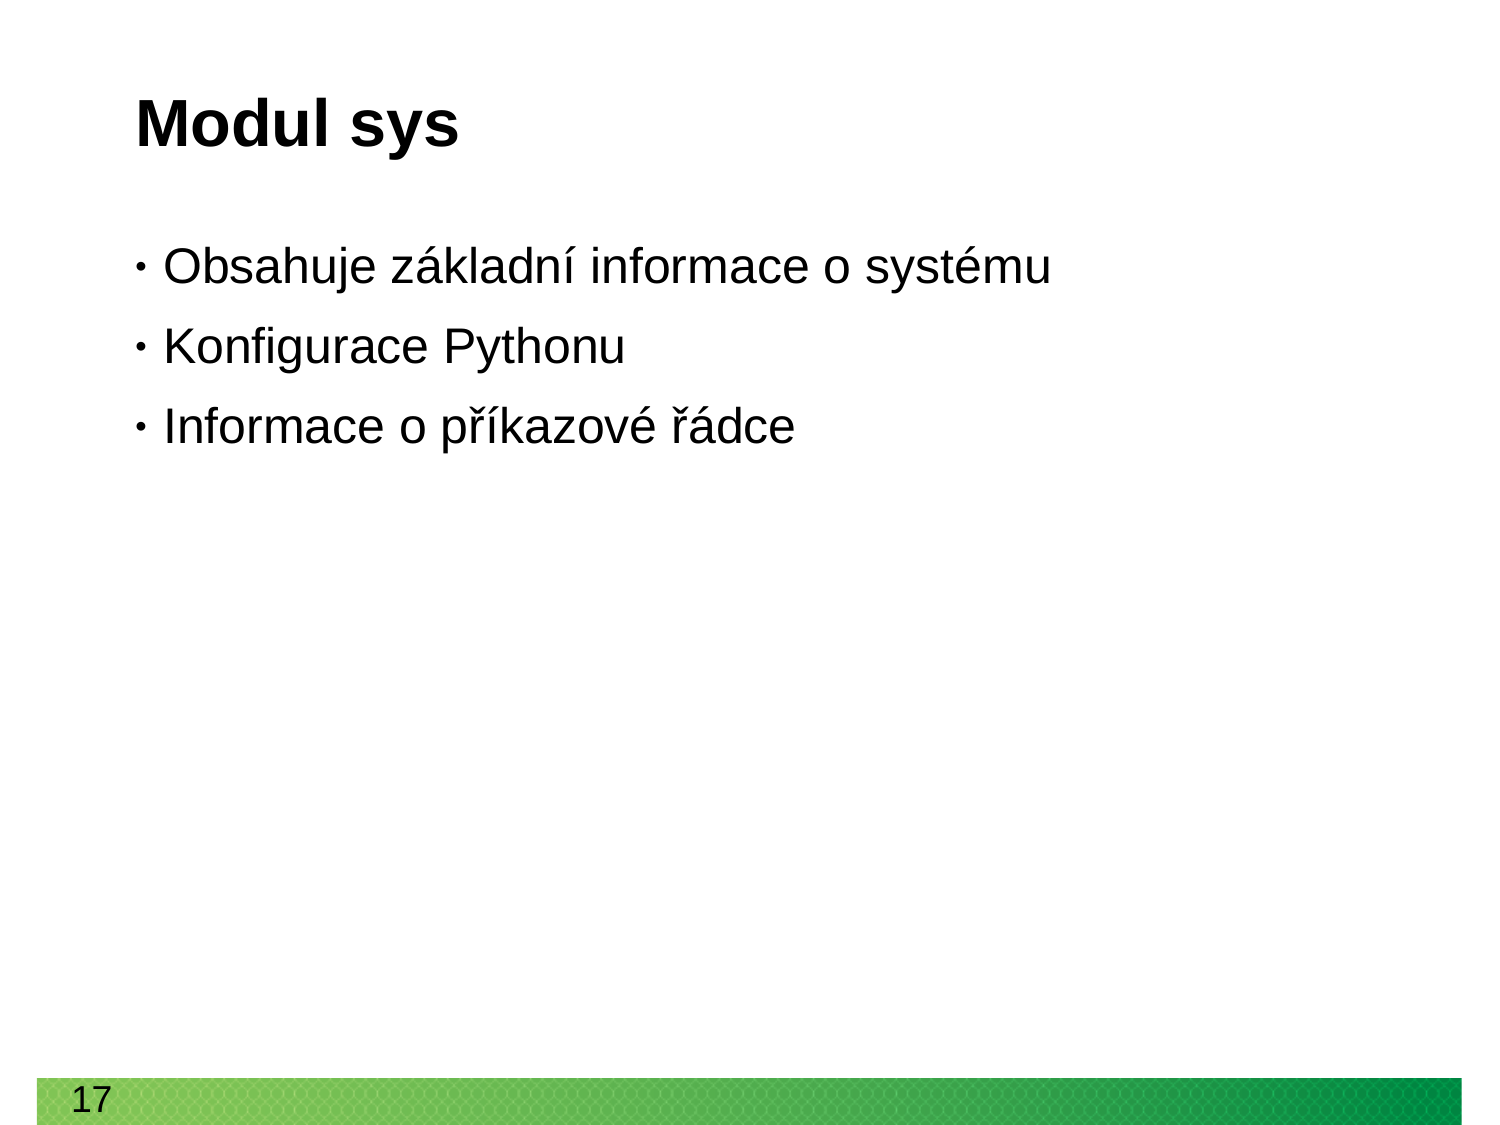

# Modul sys
Obsahuje základní informace o systému
Konfigurace Pythonu
Informace o příkazové řádce